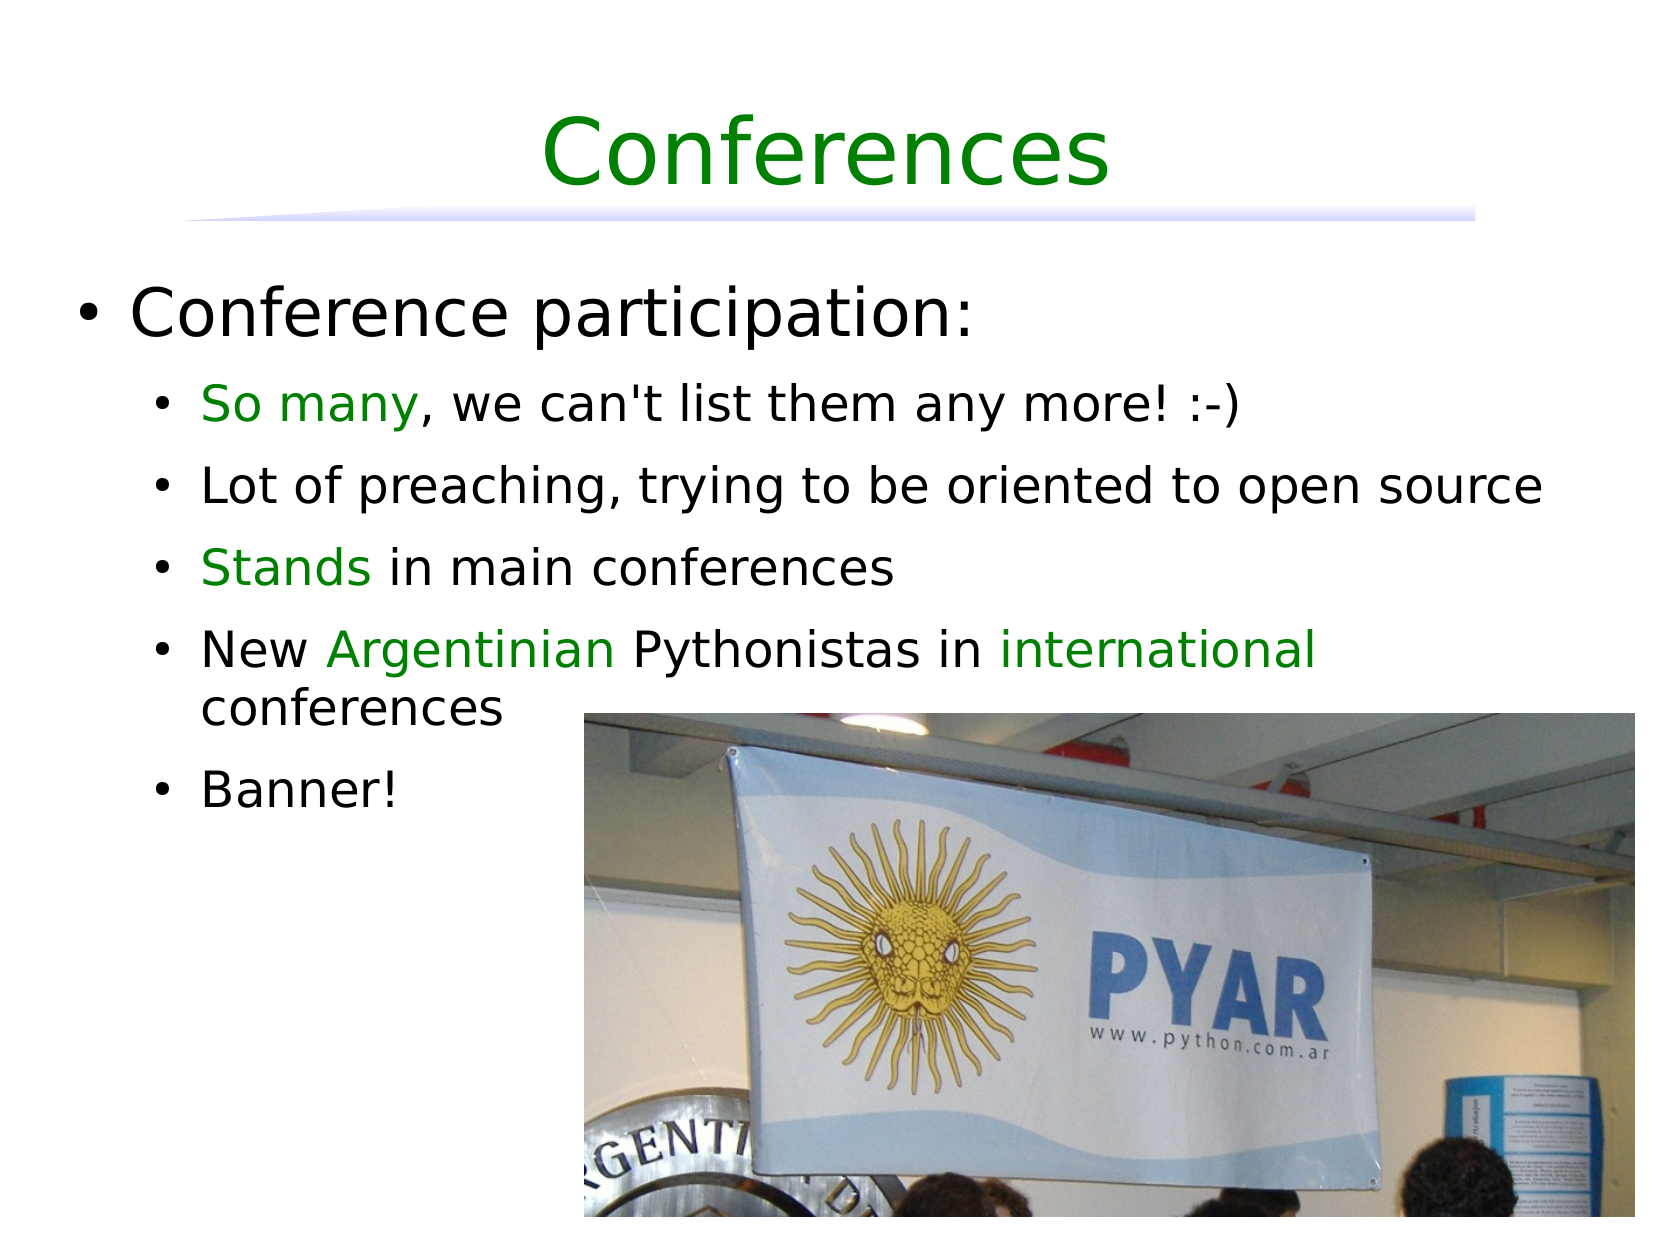

# Conferences
Conference participation:
So many, we can't list them any more! :-)
Lot of preaching, trying to be oriented to open source
Stands in main conferences
New Argentinian Pythonistas in international conferences
Banner!